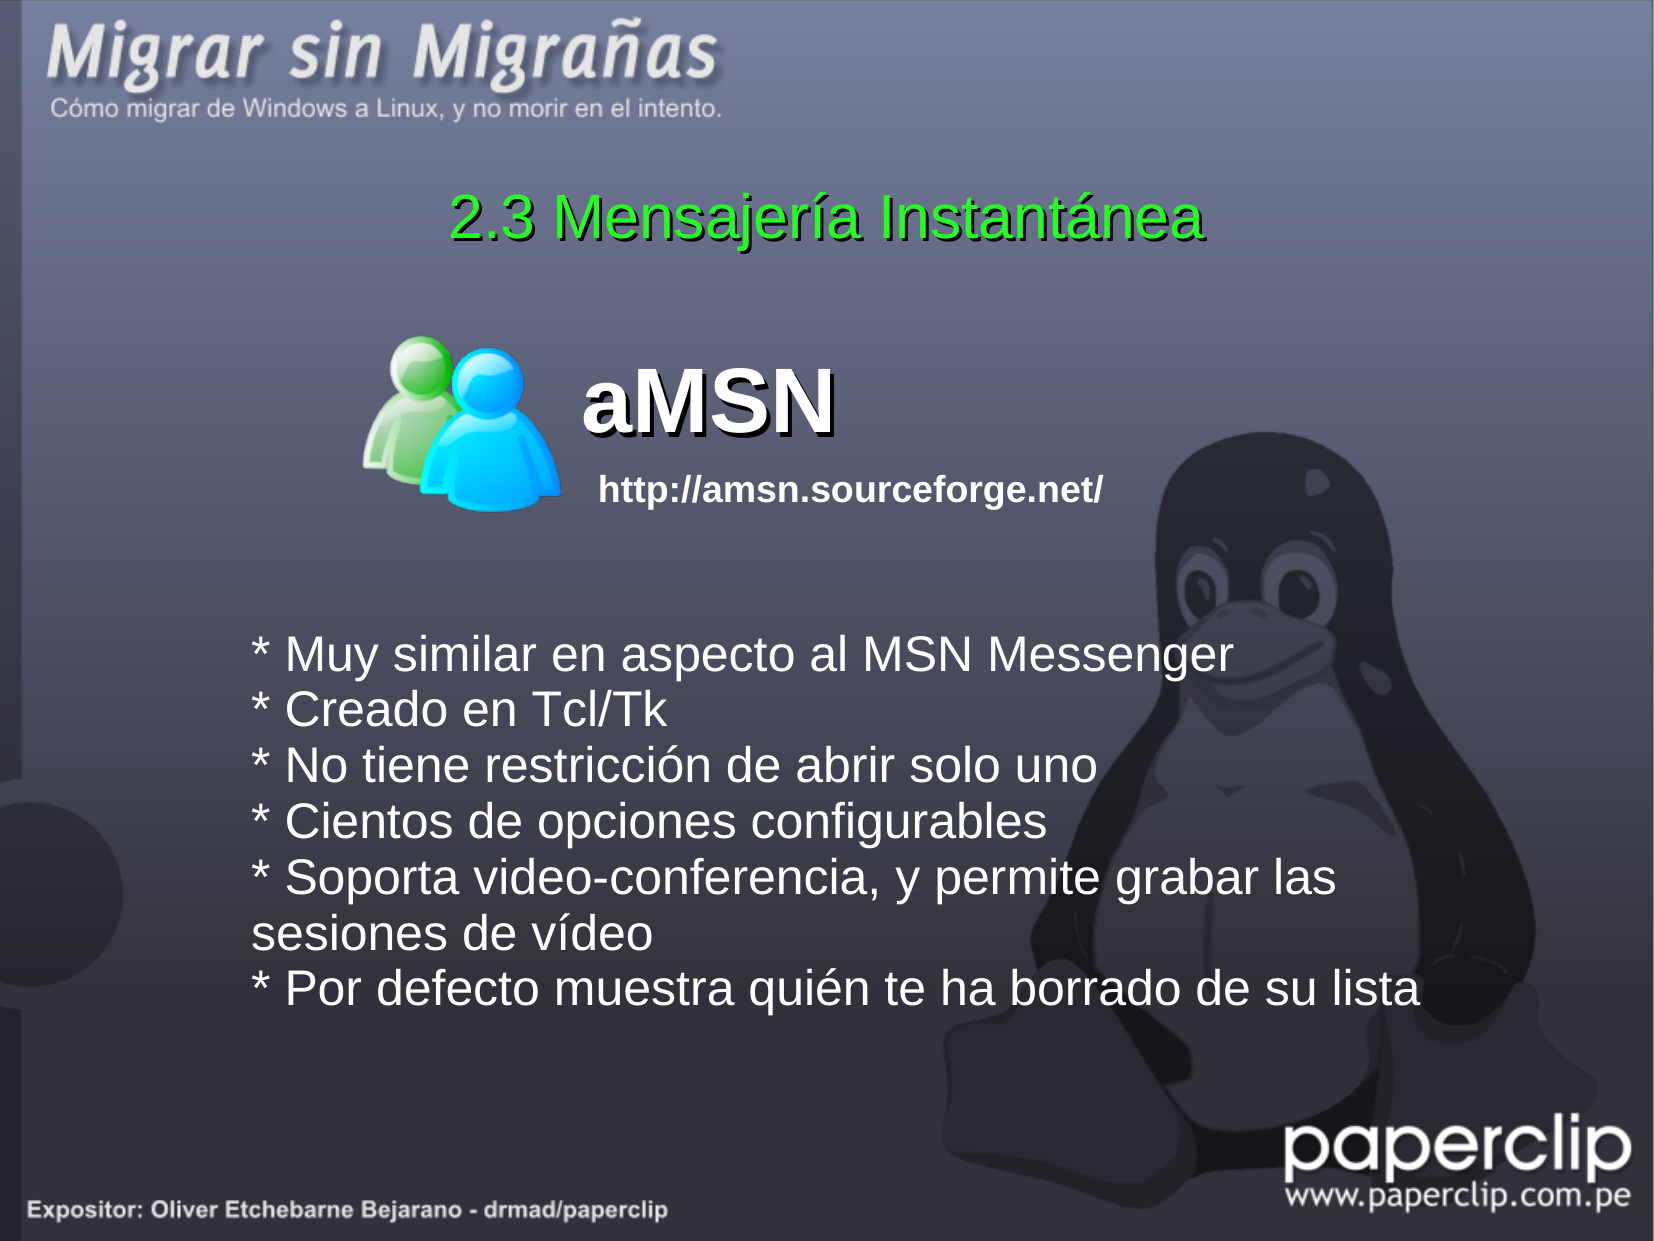

# 2.3 Mensajería Instantánea
aMSN
http://amsn.sourceforge.net/
* Muy similar en aspecto al MSN Messenger
* Creado en Tcl/Tk
* No tiene restricción de abrir solo uno
* Cientos de opciones configurables
* Soporta video-conferencia, y permite grabar las sesiones de vídeo
* Por defecto muestra quién te ha borrado de su lista